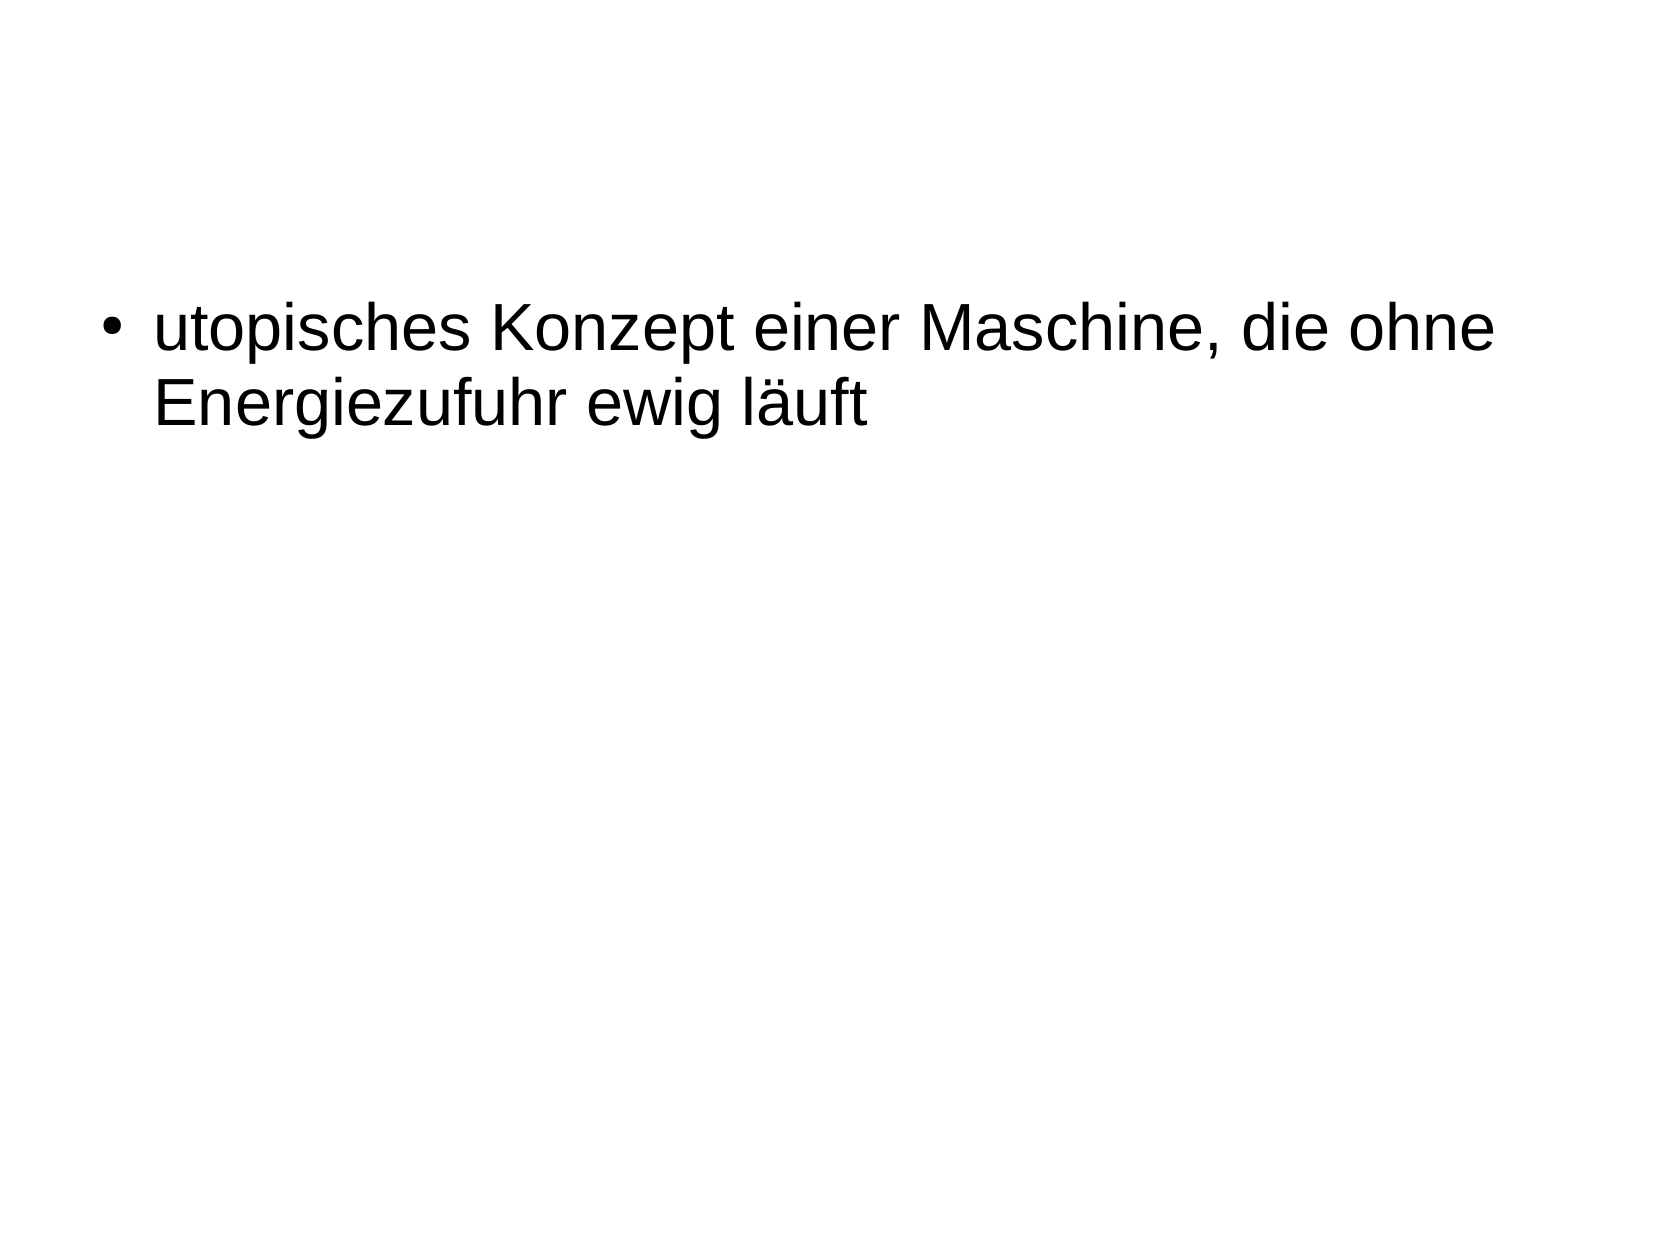

#
utopisches Konzept einer Maschine, die ohne Energiezufuhr ewig läuft